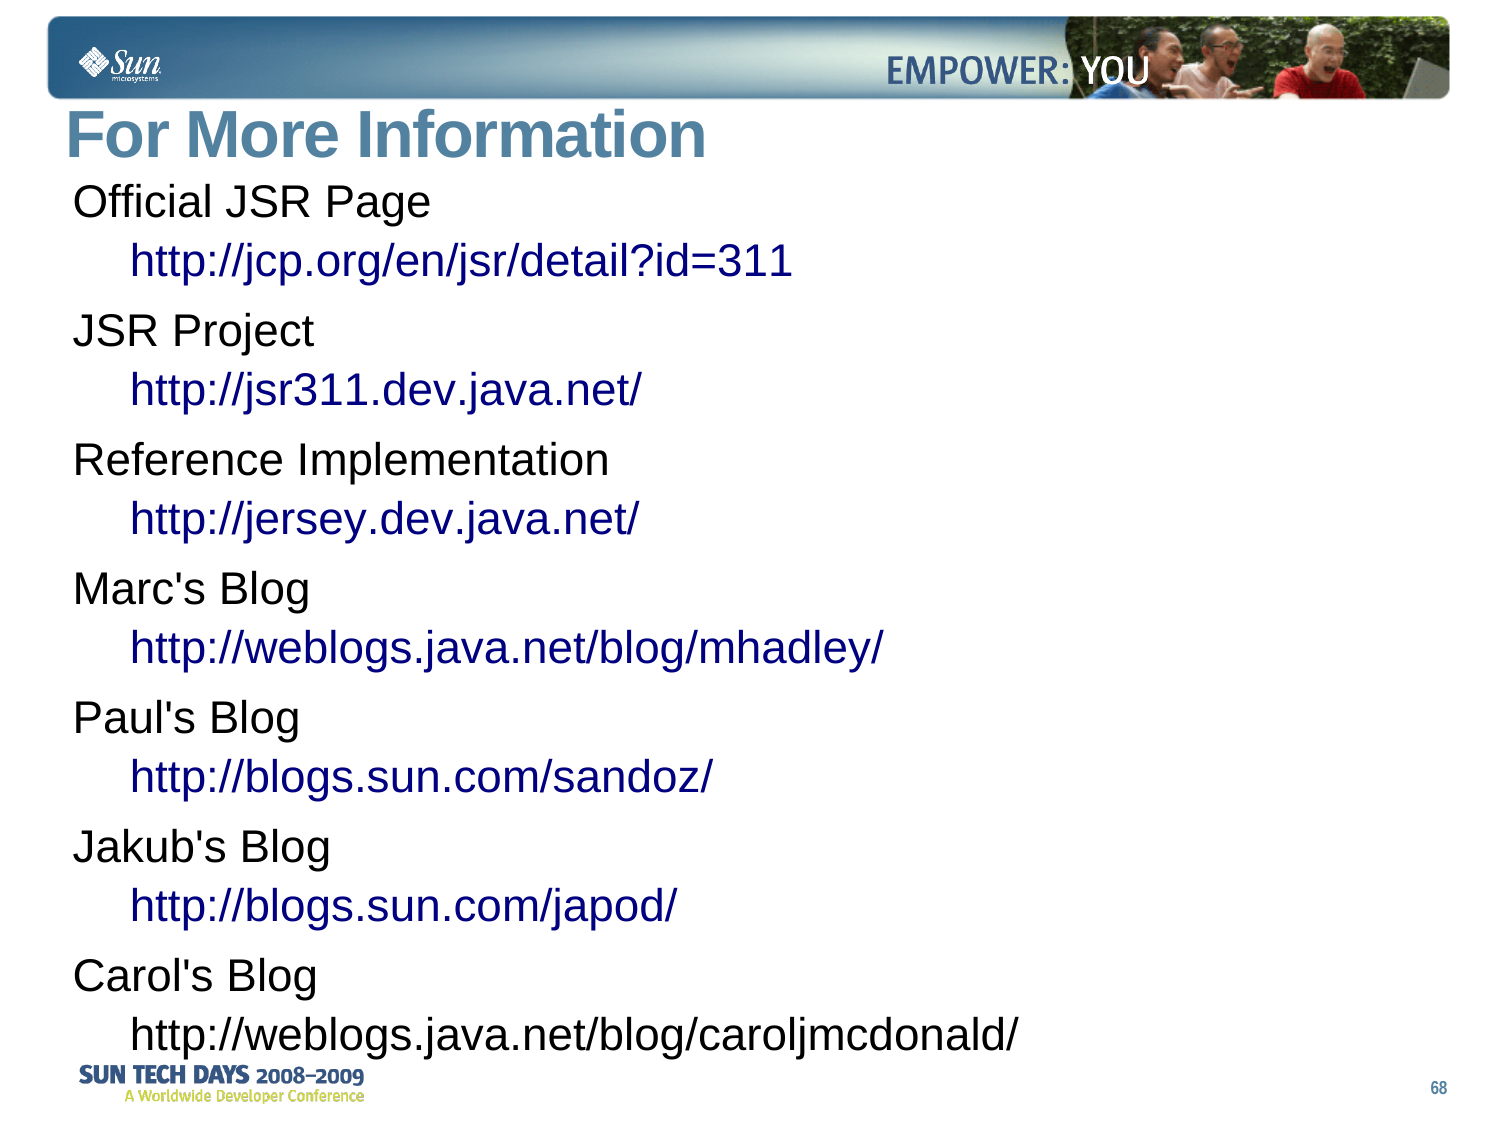

# For More Information
Official JSR Page
http://jcp.org/en/jsr/detail?id=311
JSR Project
http://jsr311.dev.java.net/
Reference Implementation
http://jersey.dev.java.net/
Marc's Blog
http://weblogs.java.net/blog/mhadley/
Paul's Blog
http://blogs.sun.com/sandoz/
Jakub's Blog
http://blogs.sun.com/japod/
Carol's Blog
http://weblogs.java.net/blog/caroljmcdonald/